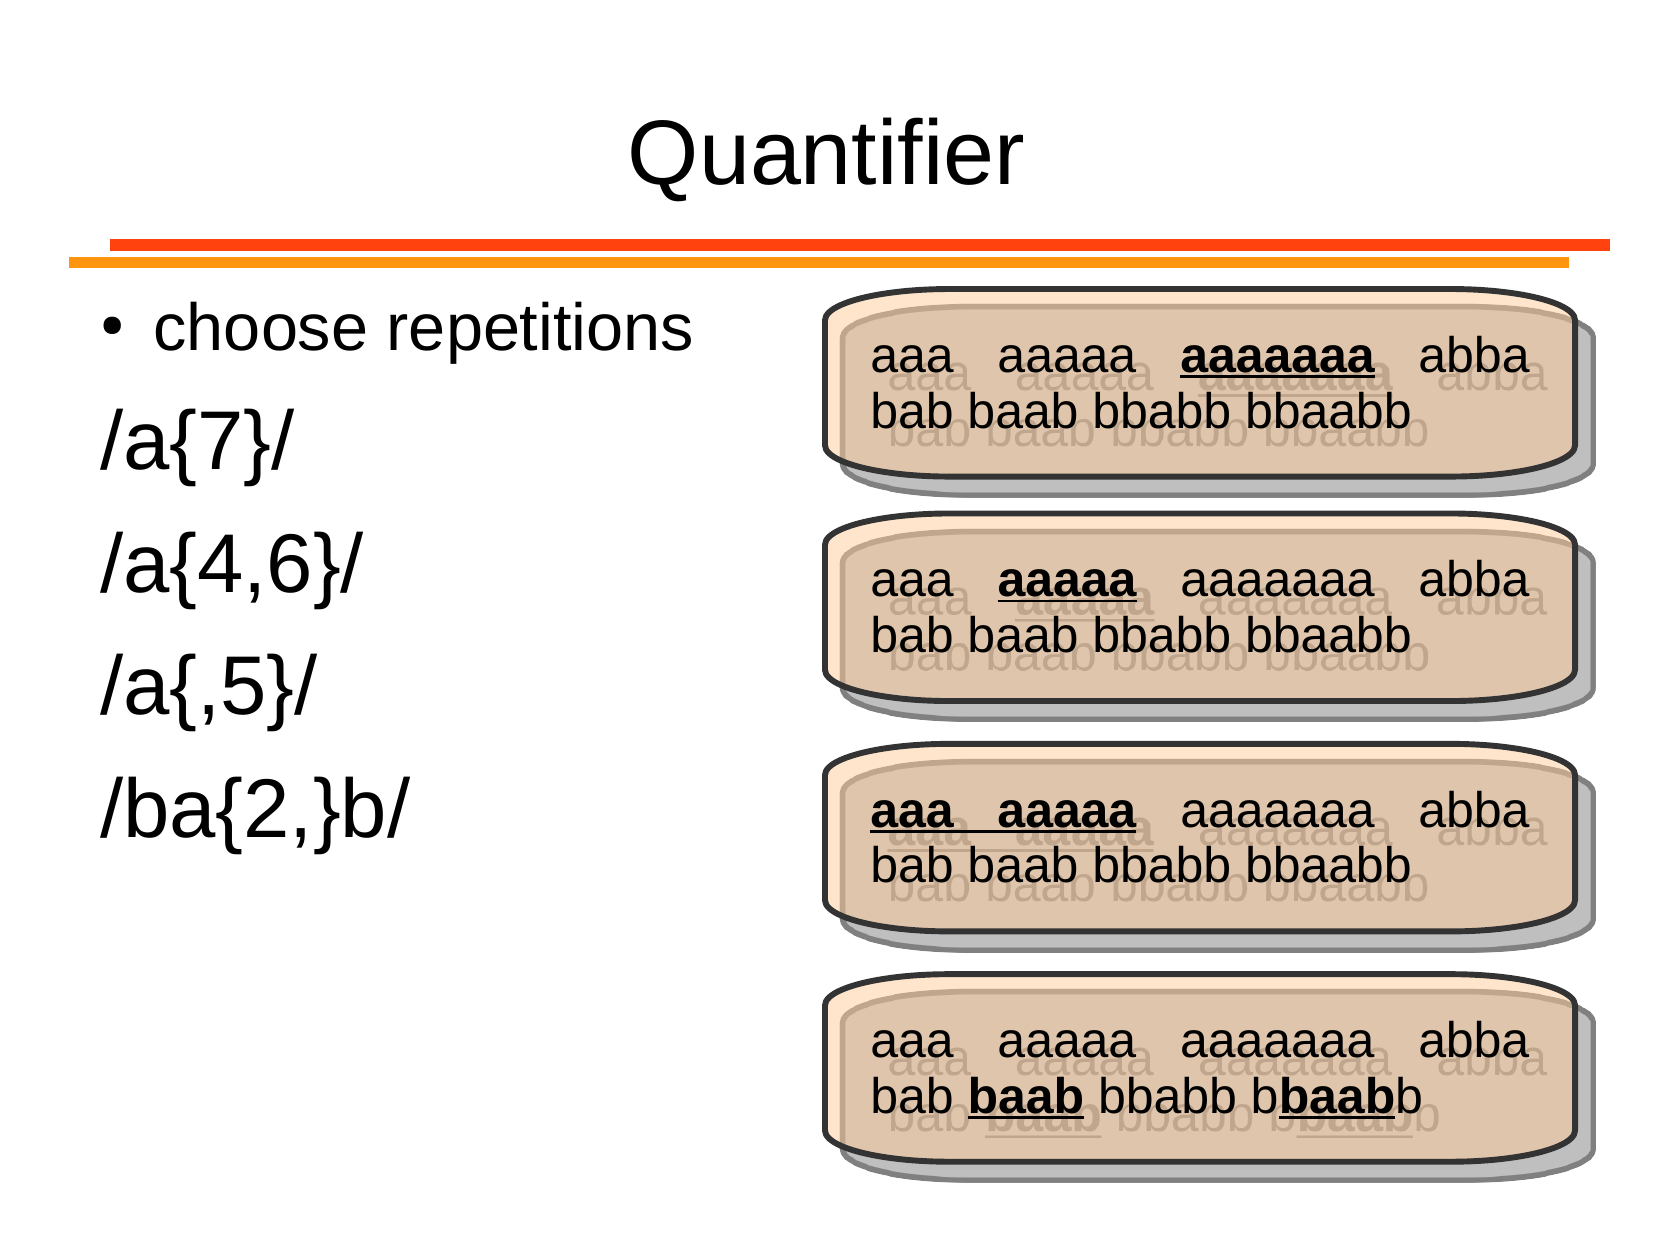

# Quantifier
aaa aaaaa aaaaaaa abba bab baab bbabb bbaabb
choose repetitions
/a{7}/
/a{4,6}/
/a{,5}/
/ba{2,}b/
aaa aaaaa aaaaaaa abba bab baab bbabb bbaabb
aaa aaaaa aaaaaaa abba bab baab bbabb bbaabb
aaa aaaaa aaaaaaa abba bab baab bbabb bbaabb